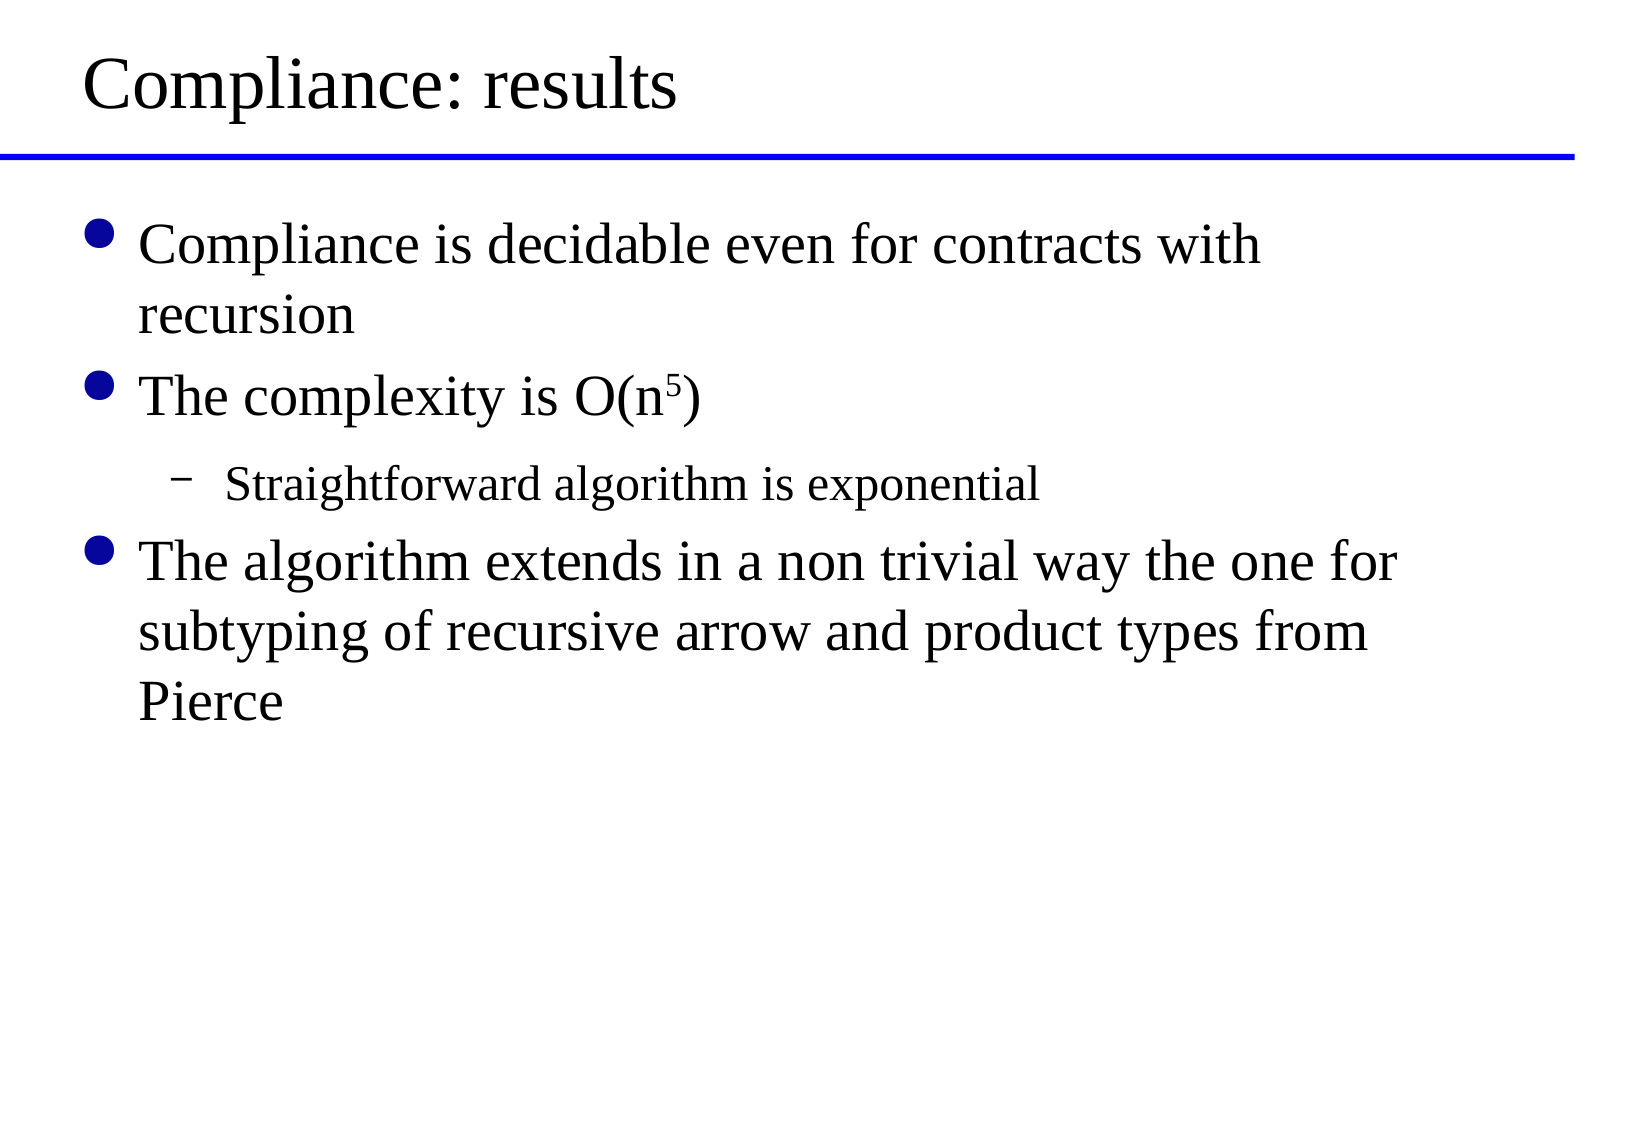

# Compliance: results
Compliance is decidable even for contracts with recursion
The complexity is O(n5)
Straightforward algorithm is exponential
The algorithm extends in a non trivial way the one for subtyping of recursive arrow and product types from Pierce